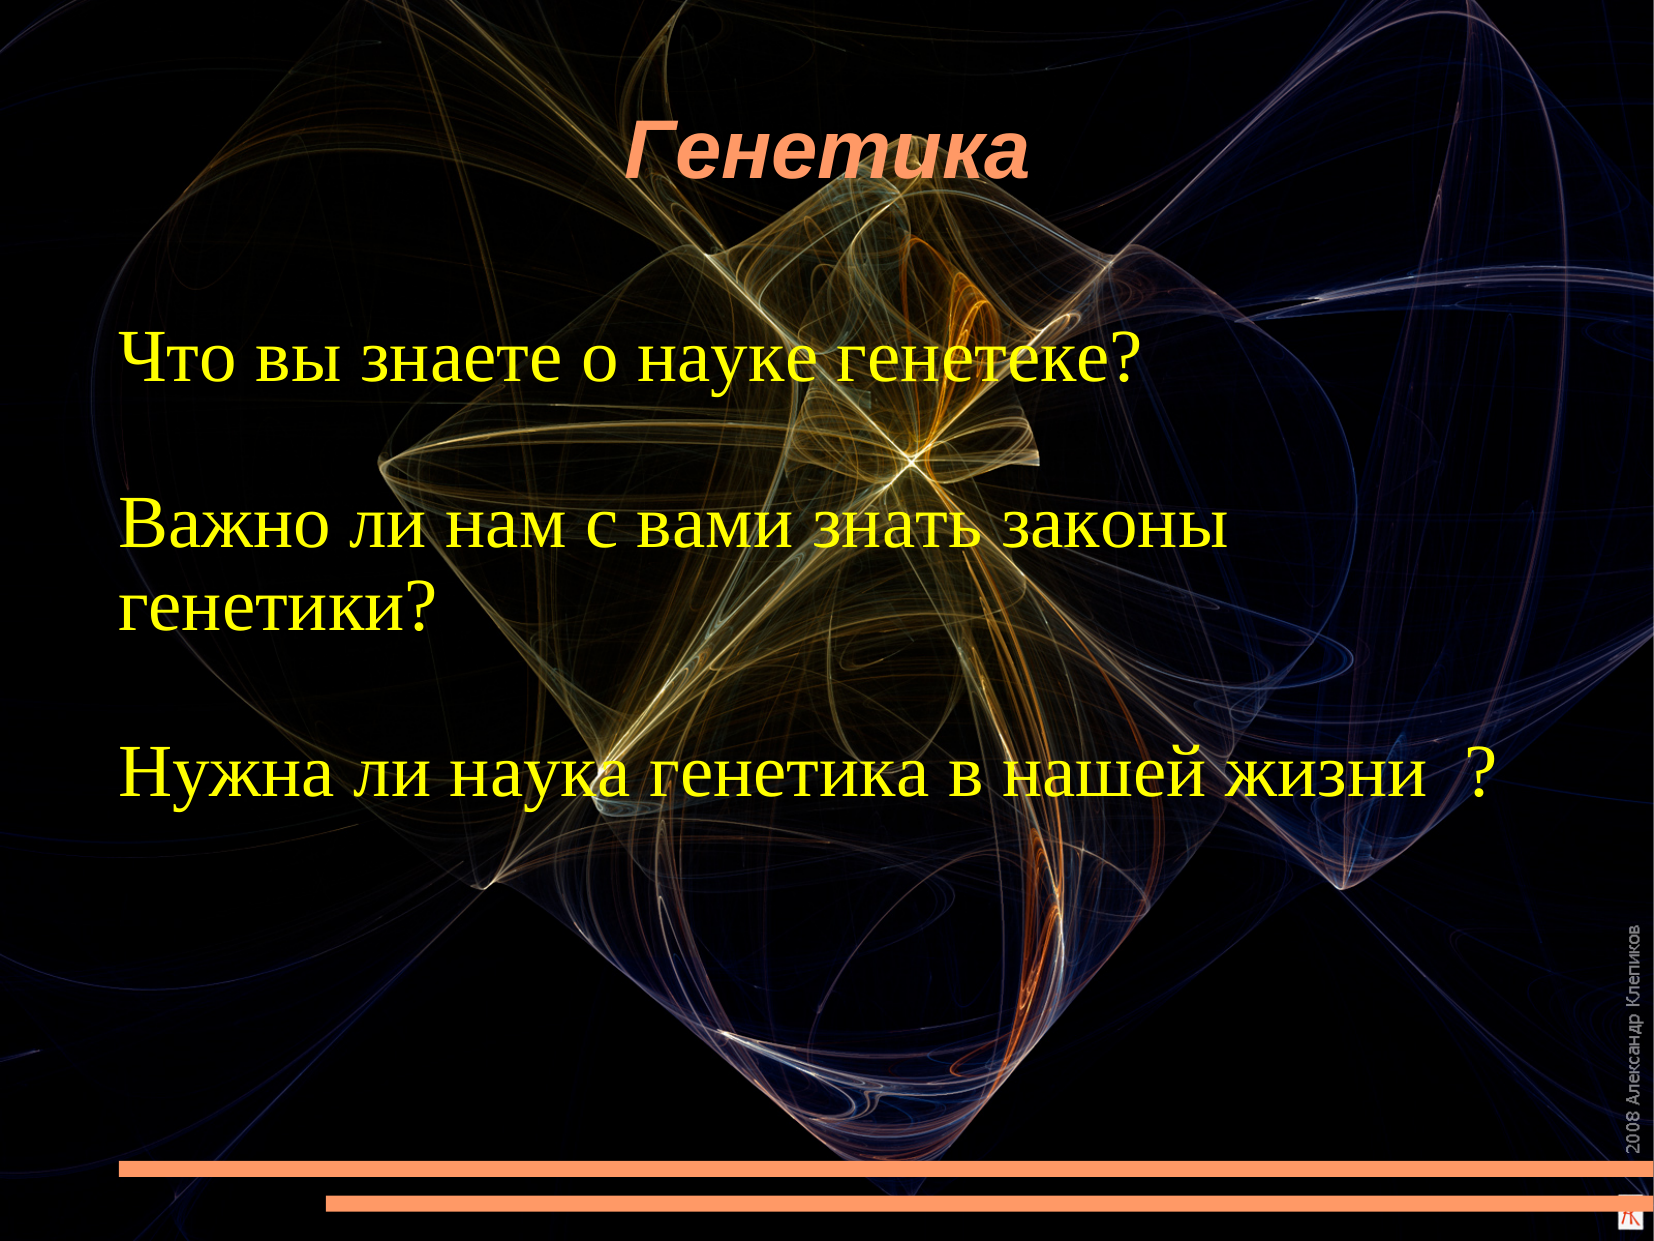

# Генетика
Что вы знаете о науке генетеке?
Важно ли нам с вами знать законы генетики?
Нужна ли наука генетика в нашей жизни ?